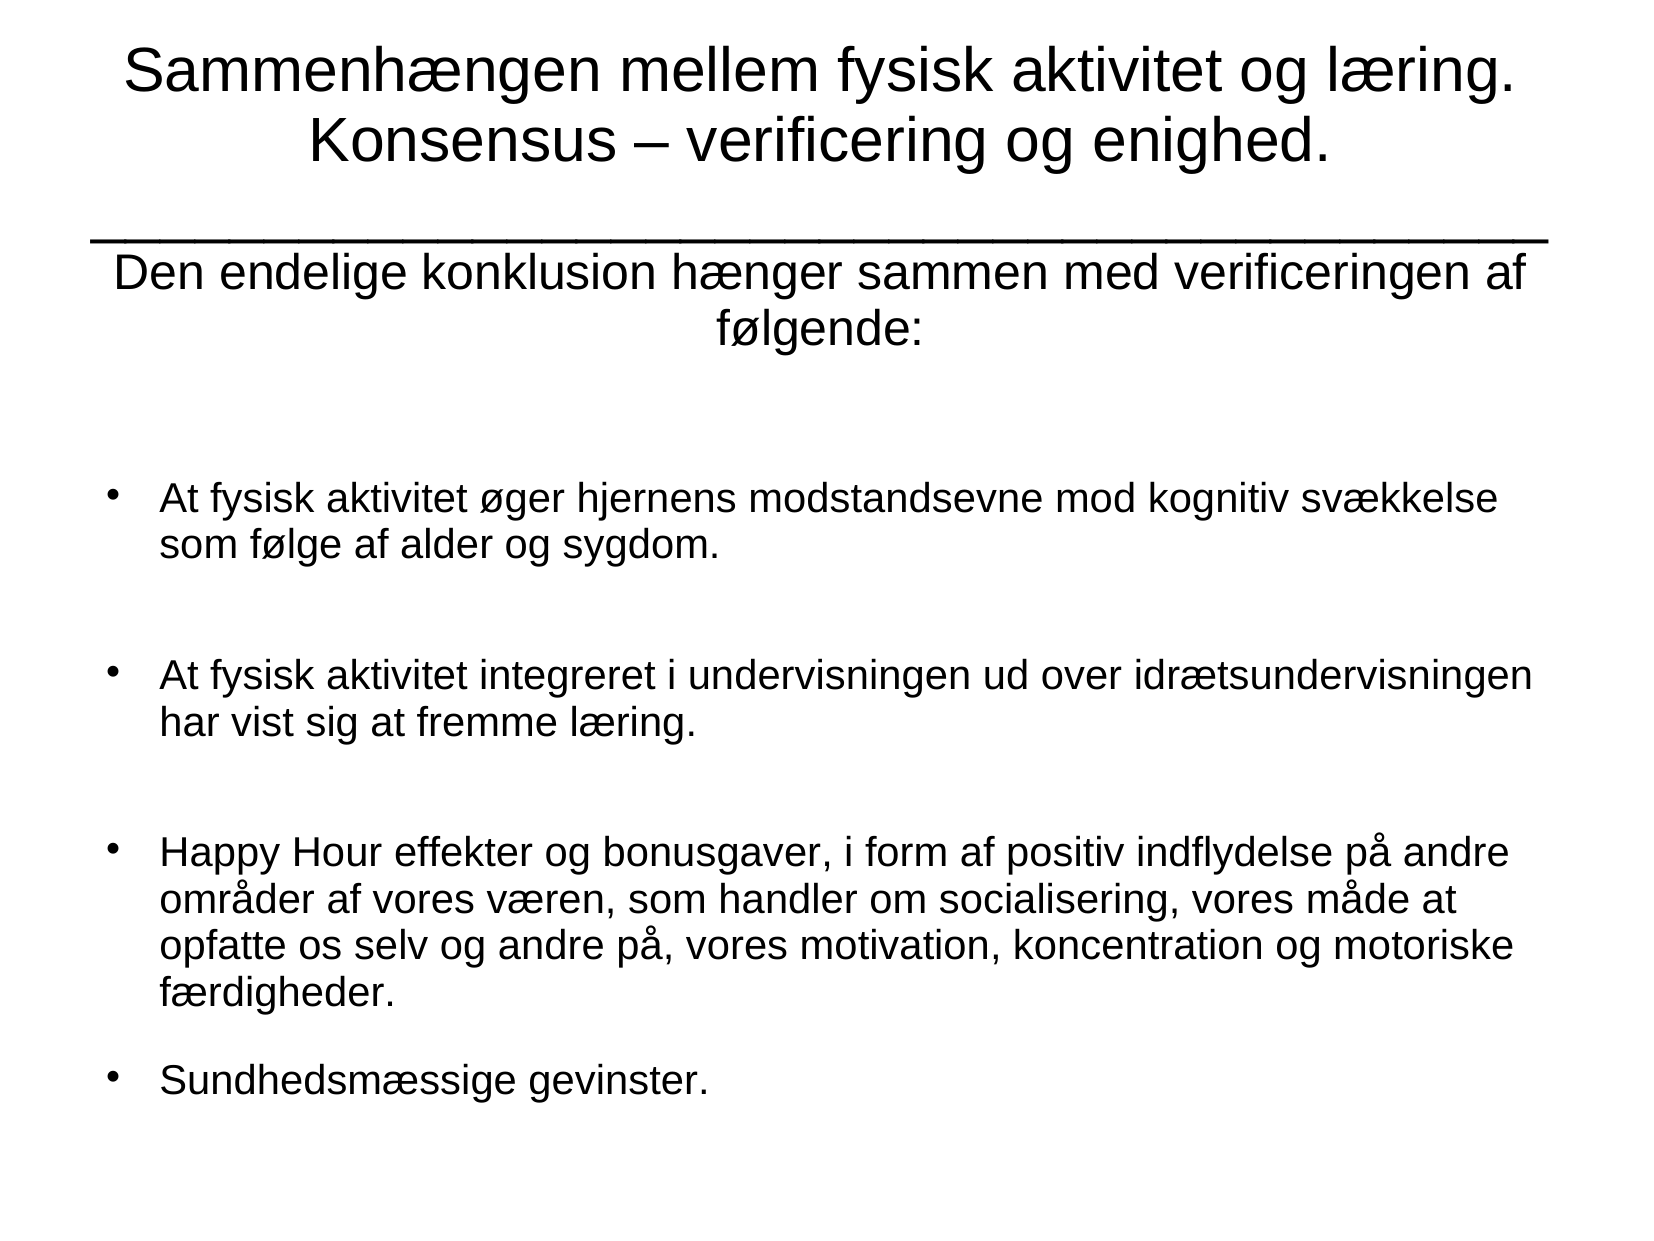

Sammenhængen mellem fysisk aktivitet og læring.
Konsensus – verificering og enighed.
__________________________________________
Den endelige konklusion hænger sammen med verificeringen af følgende:
At fysisk aktivitet øger hjernens modstandsevne mod kognitiv svækkelse som følge af alder og sygdom.
At fysisk aktivitet integreret i undervisningen ud over idrætsundervisningen har vist sig at fremme læring.
Happy Hour effekter og bonusgaver, i form af positiv indflydelse på andre områder af vores væren, som handler om socialisering, vores måde at opfatte os selv og andre på, vores motivation, koncentration og motoriske færdigheder.
Sundhedsmæssige gevinster.